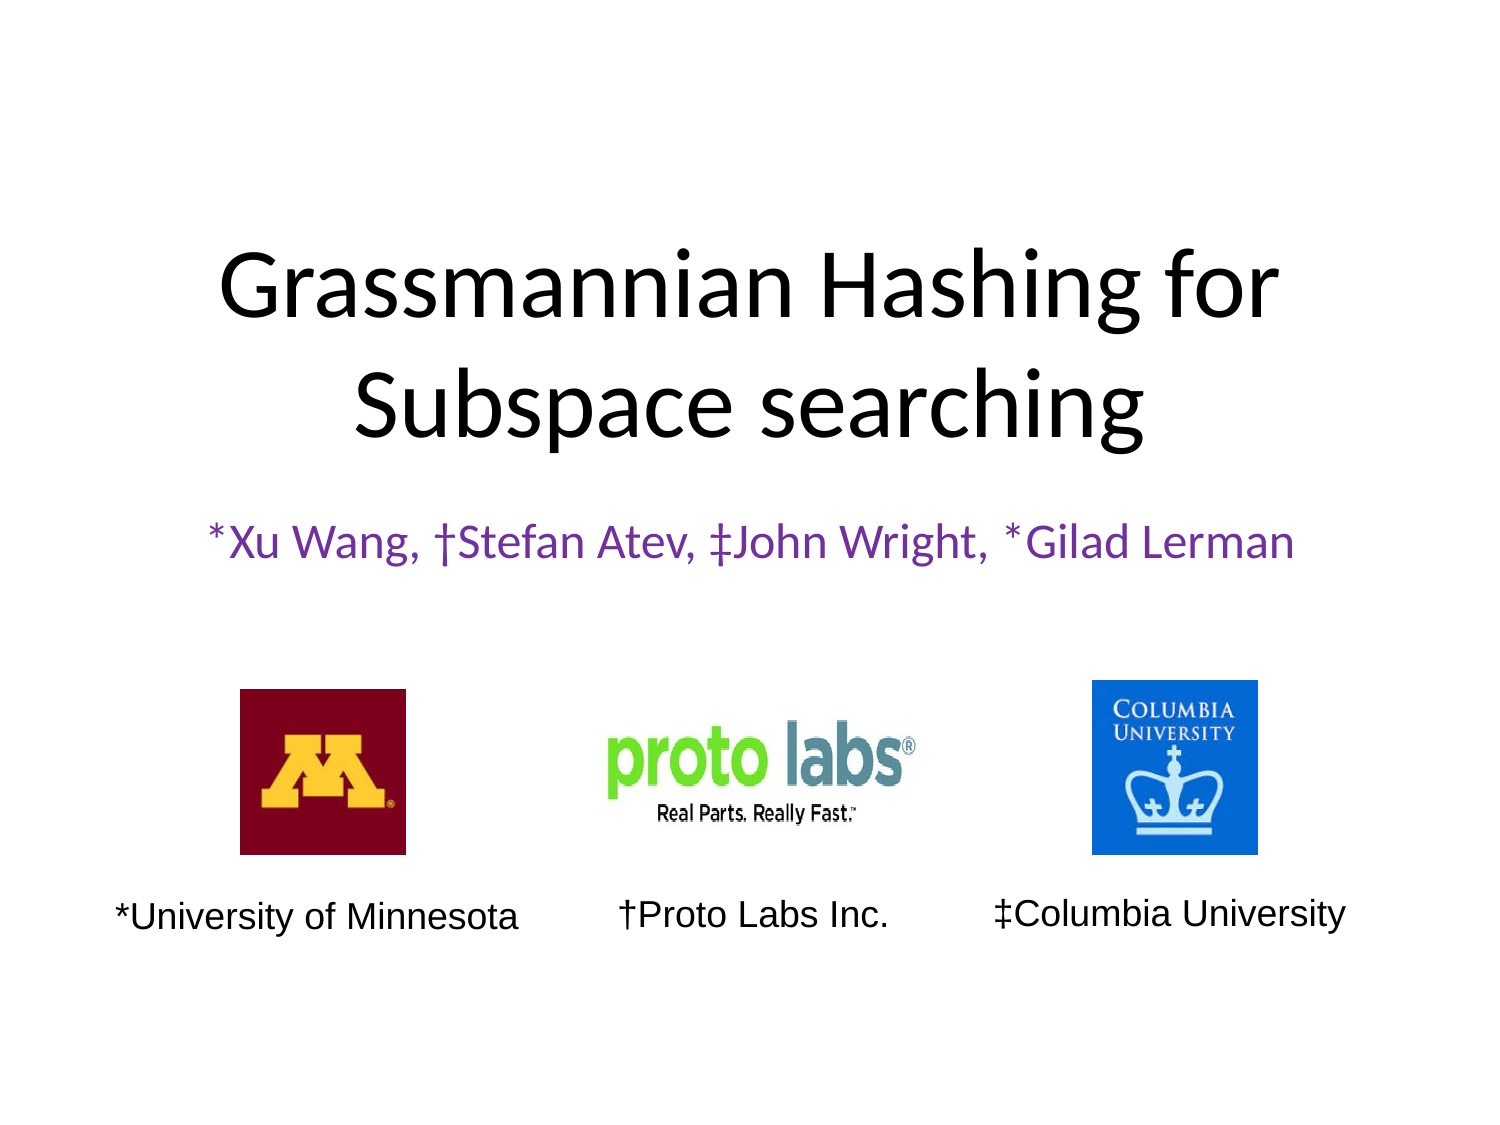

# Grassmannian Hashing for Subspace searching
*Xu Wang, †Stefan Atev, ‡John Wright, *Gilad Lerman
‡Columbia University
†Proto Labs Inc.
*University of Minnesota